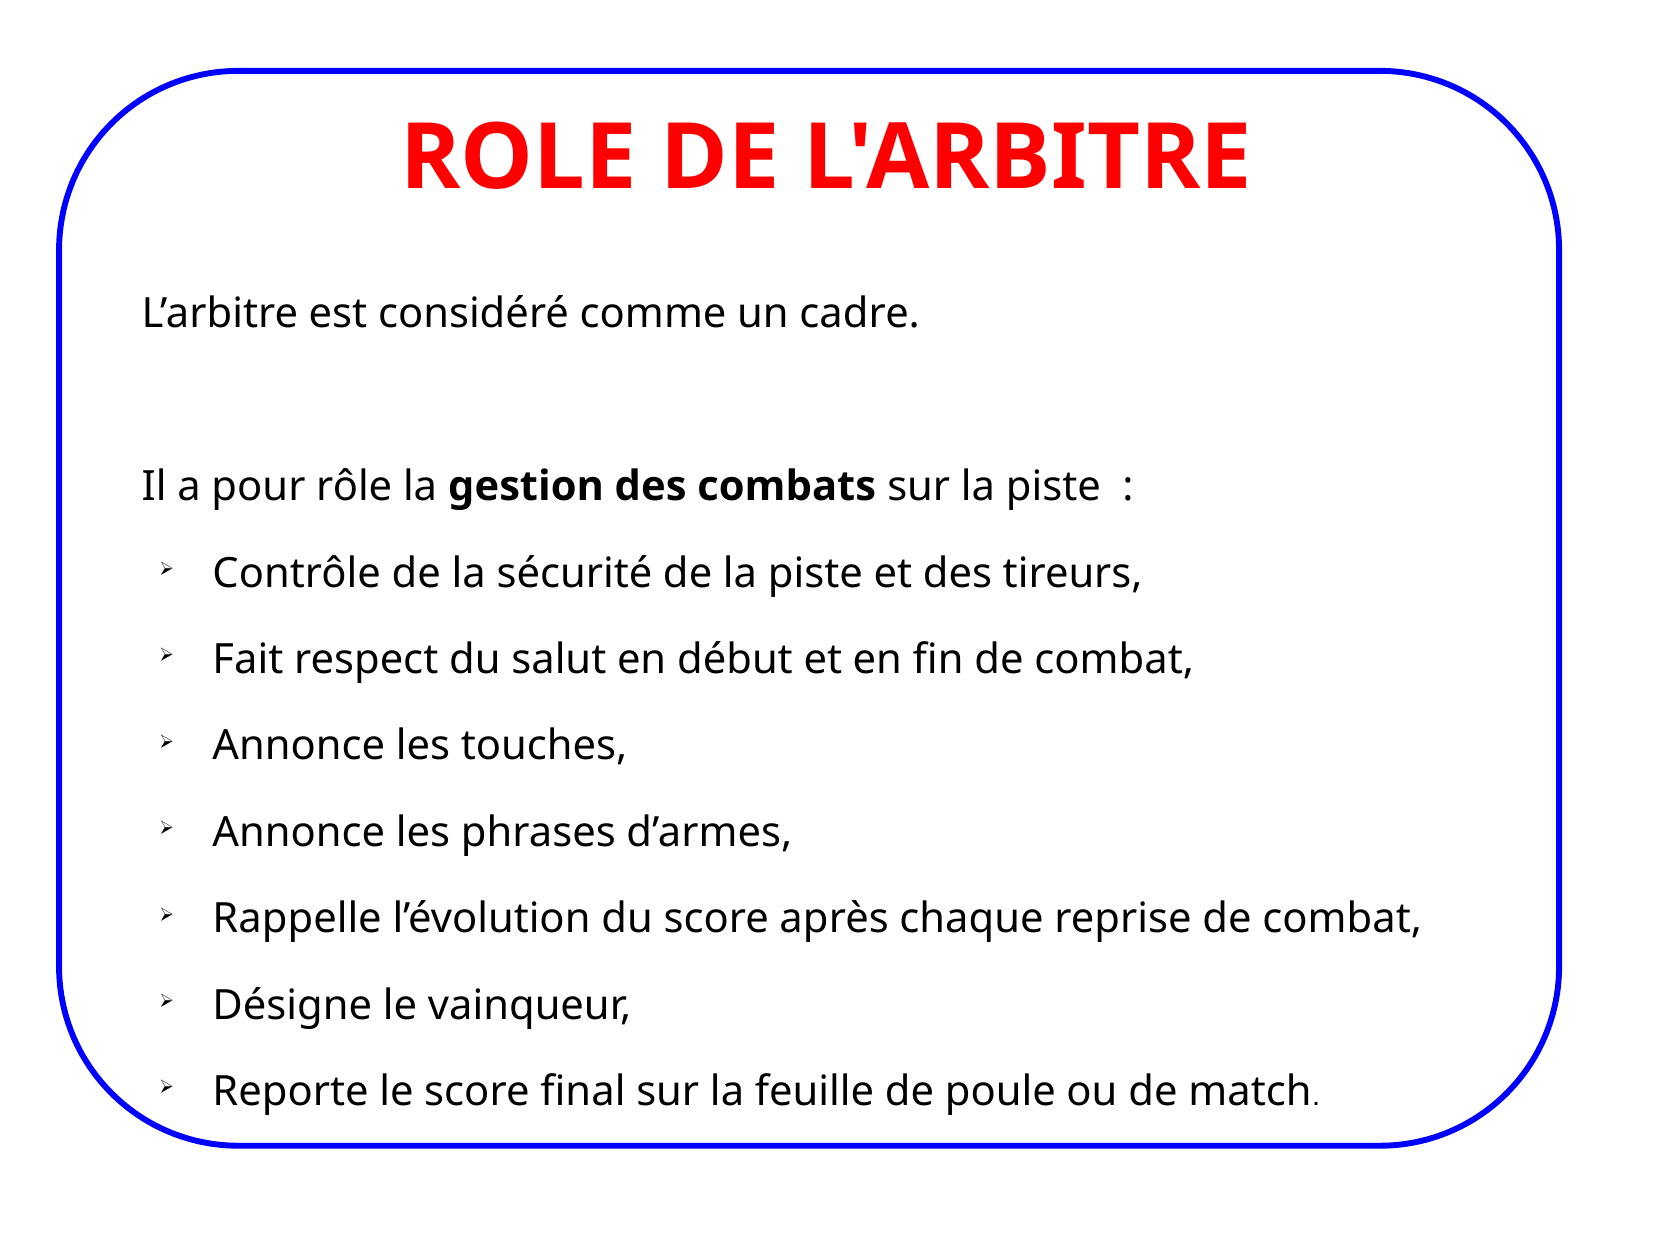

# ROLE DE L'ARBITRE
L’arbitre est considéré comme un cadre.
Il a pour rôle la gestion des combats sur la piste  :
Contrôle de la sécurité de la piste et des tireurs,
Fait respect du salut en début et en fin de combat,
Annonce les touches,
Annonce les phrases d’armes,
Rappelle l’évolution du score après chaque reprise de combat,
Désigne le vainqueur,
Reporte le score final sur la feuille de poule ou de match.